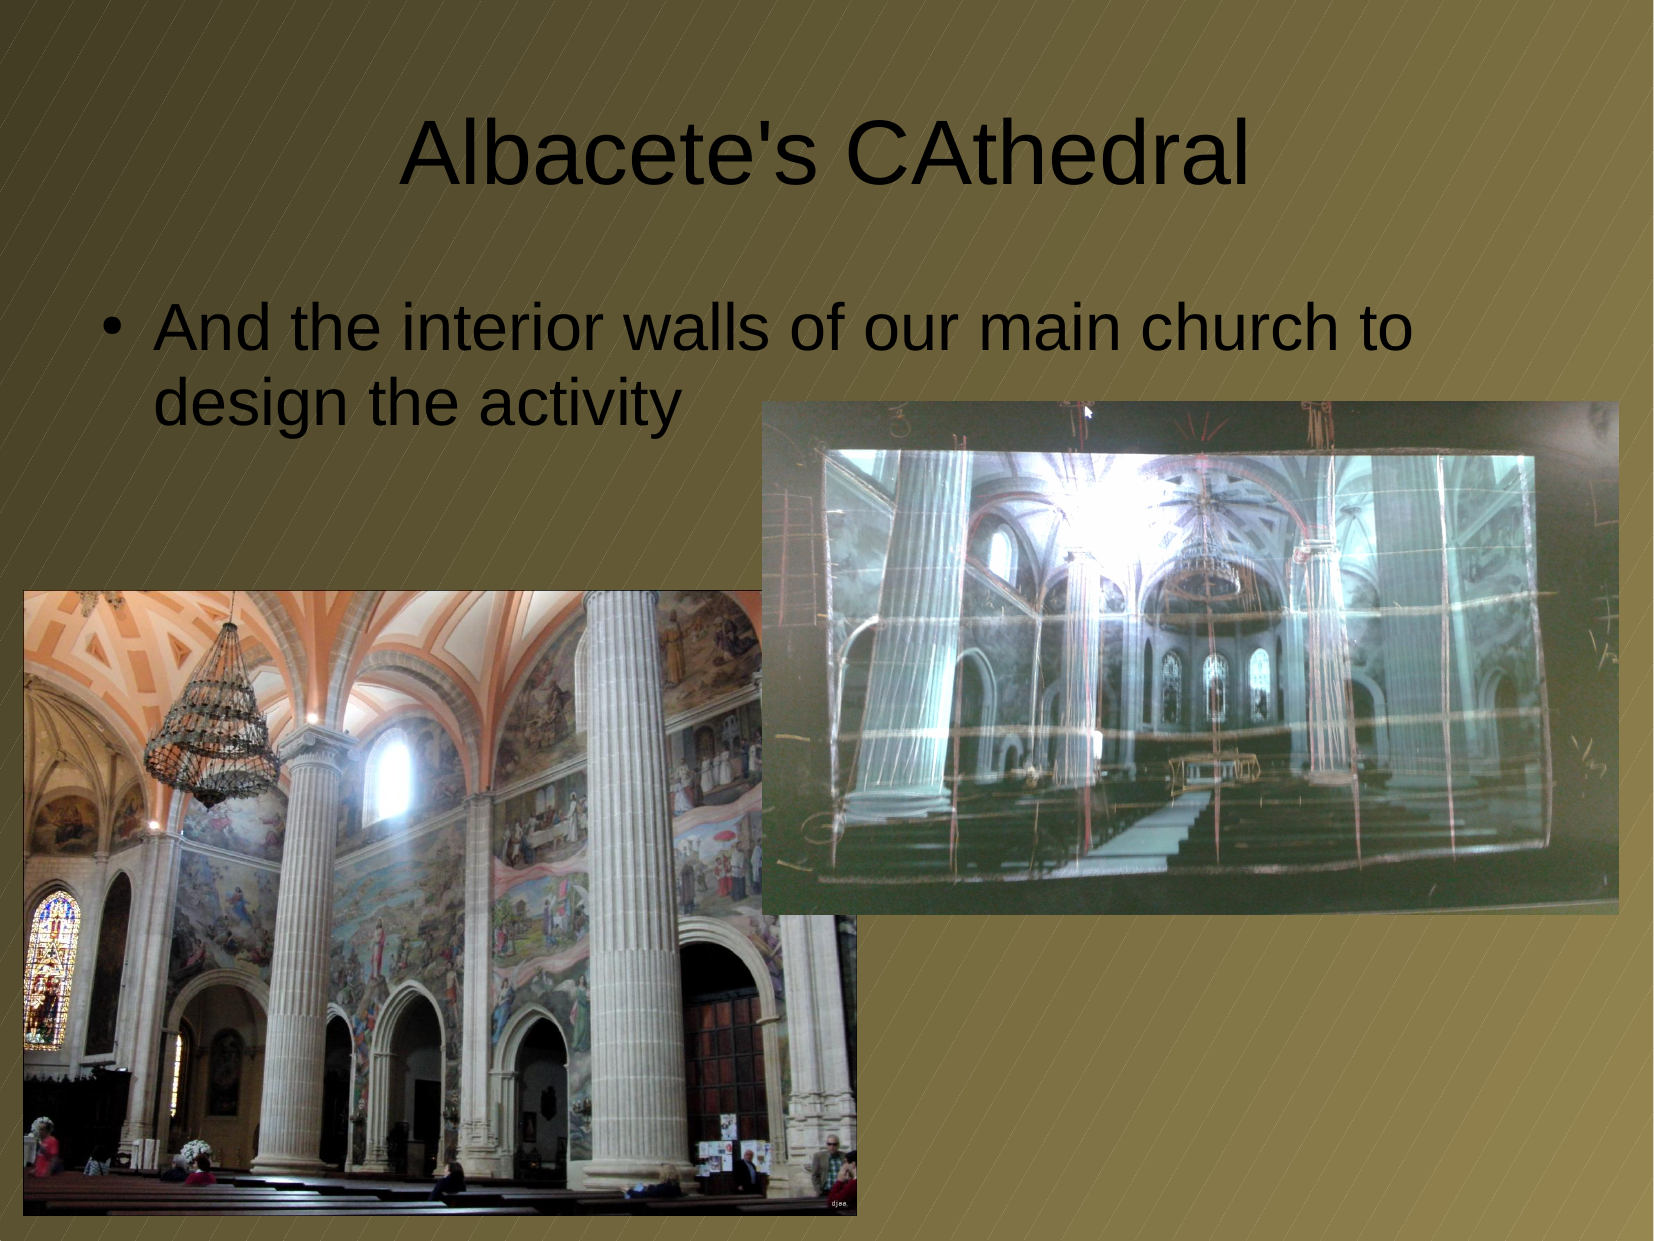

# Albacete's CAthedral
And the interior walls of our main church to design the activity